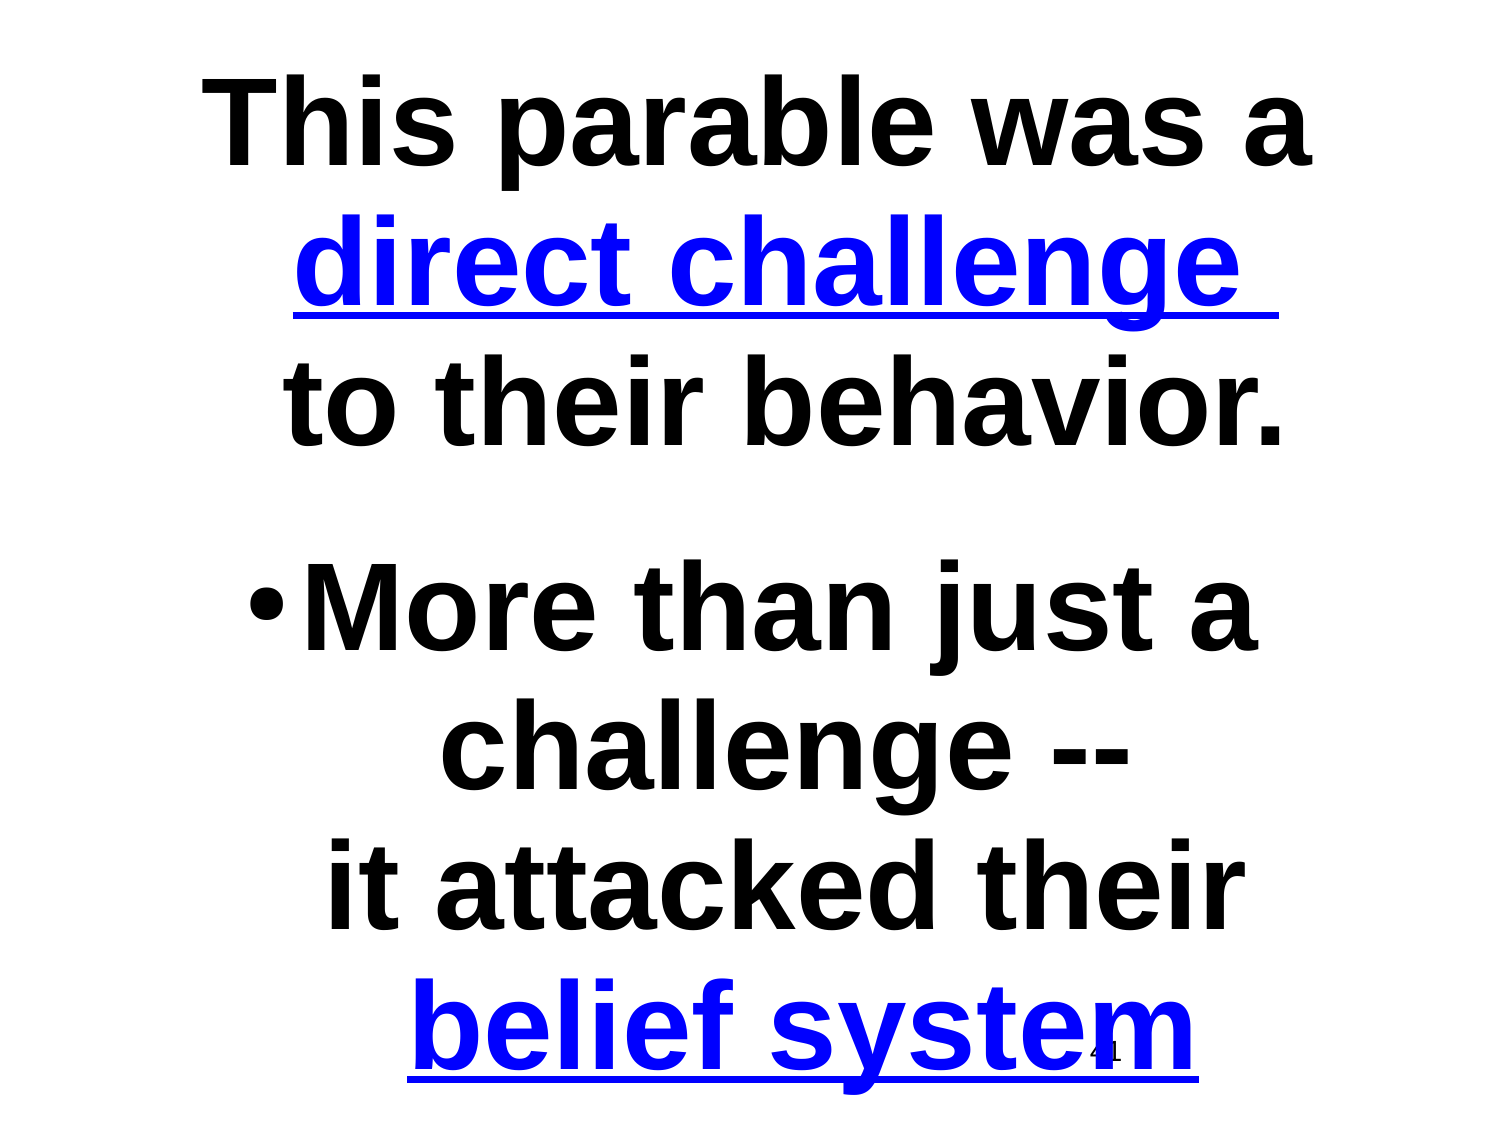

This parable was a direct challenge
to their behavior.
More than just a challenge --
it attacked their
belief system
41